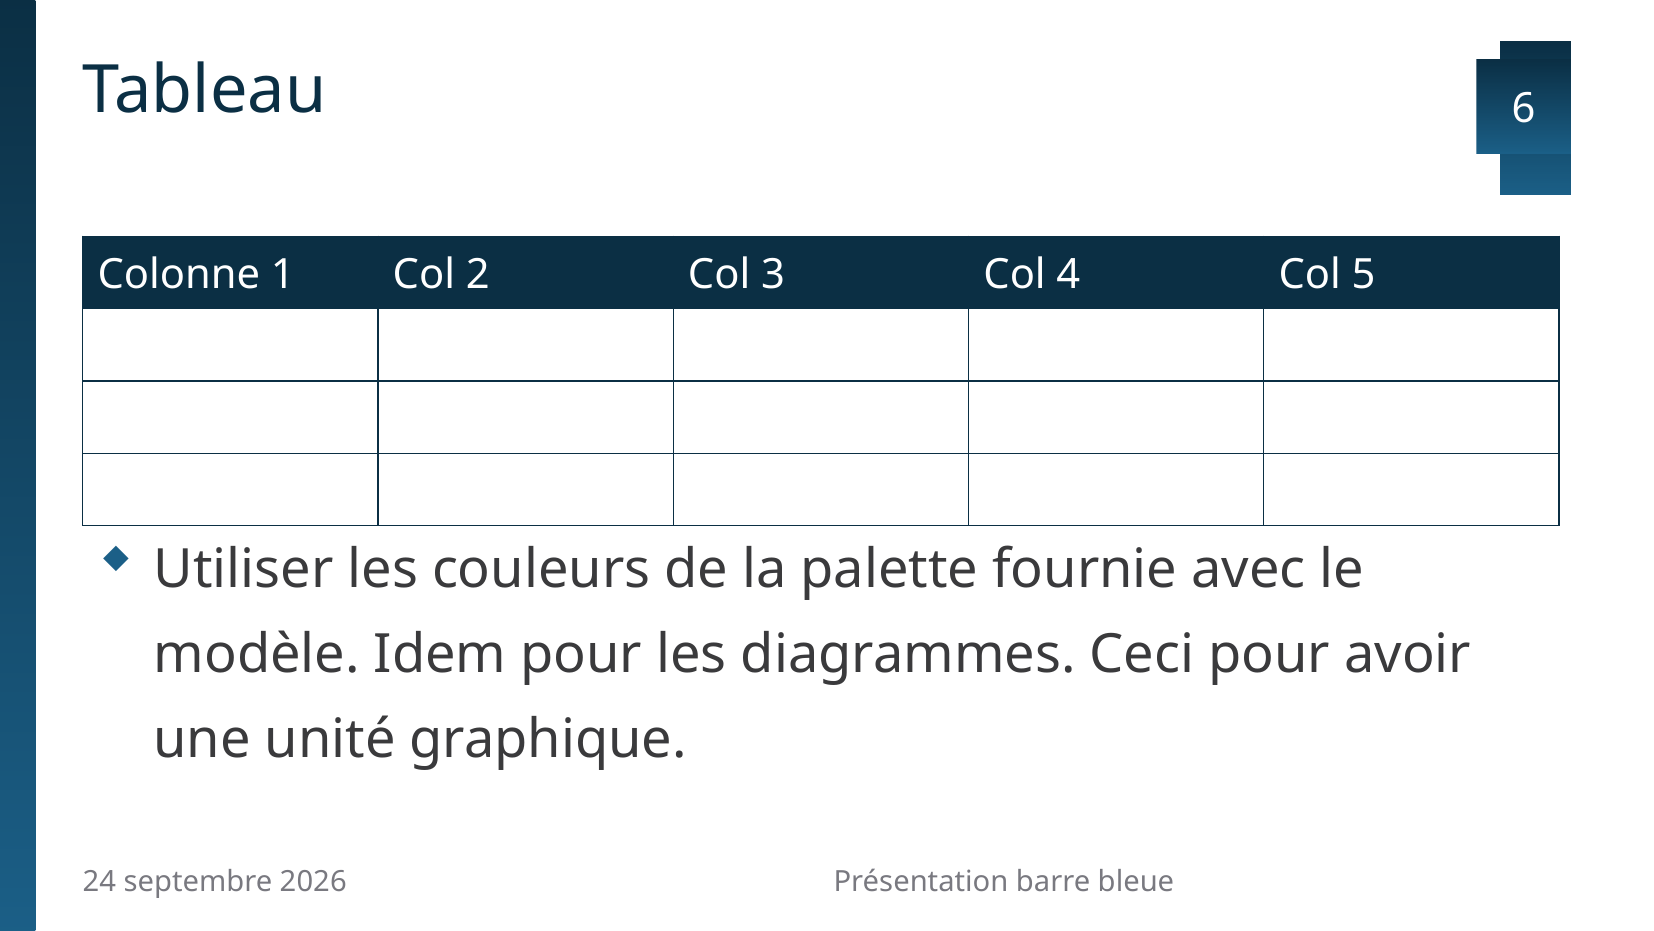

# Tableau
| Colonne 1 | Col 2 | Col 3 | Col 4 | Col 5 |
| --- | --- | --- | --- | --- |
| | | | | |
| | | | | |
| | | | | |
Utiliser les couleurs de la palette fournie avec le modèle. Idem pour les diagrammes. Ceci pour avoir une unité graphique.
Présentation barre bleue